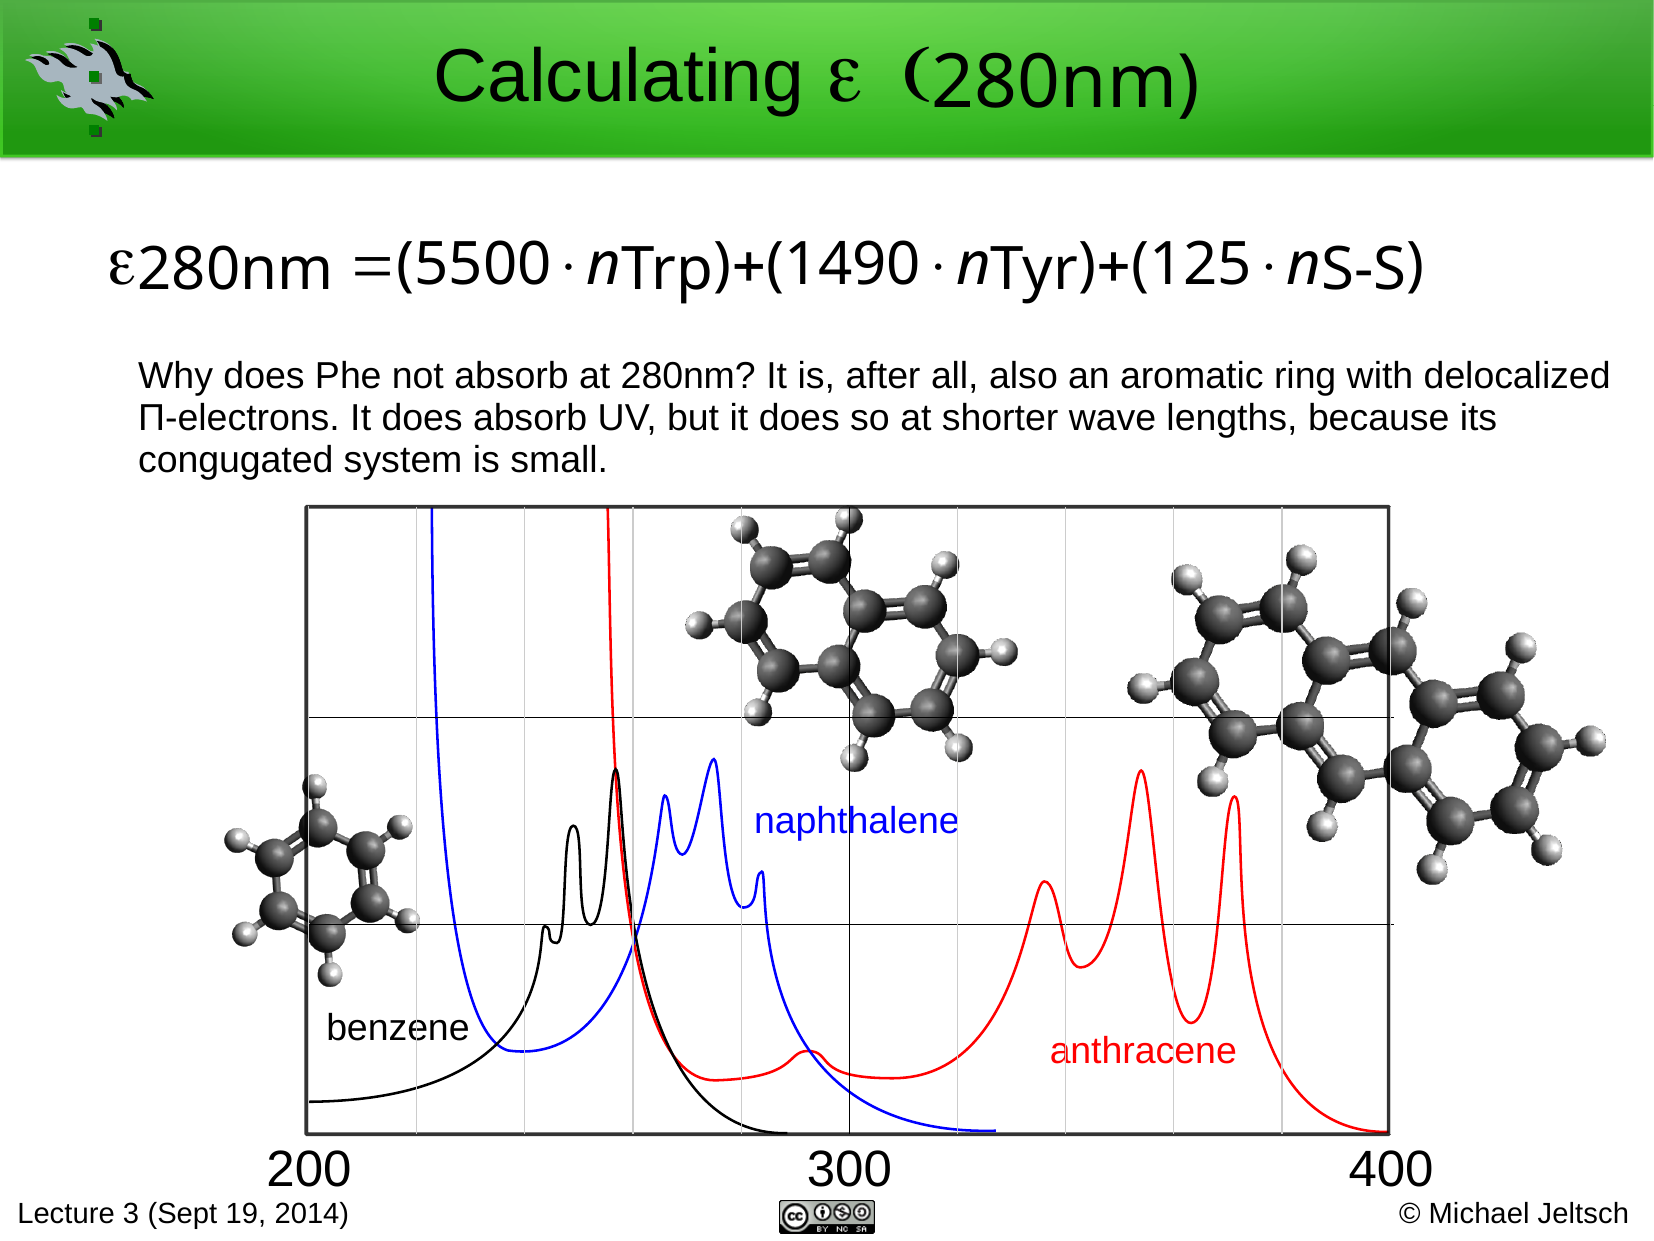

# Calculating ε (280nm)
ε280nm =(5500×nTrp)+(1490×nTyr)+(125×nS-S)
Why does Phe not absorb at 280nm? It is, after all, also an aromatic ring with delocalized
Π-electrons. It does absorb UV, but it does so at shorter wave lengths, because its
congugated system is small.
naphthalene
benzene
anthracene